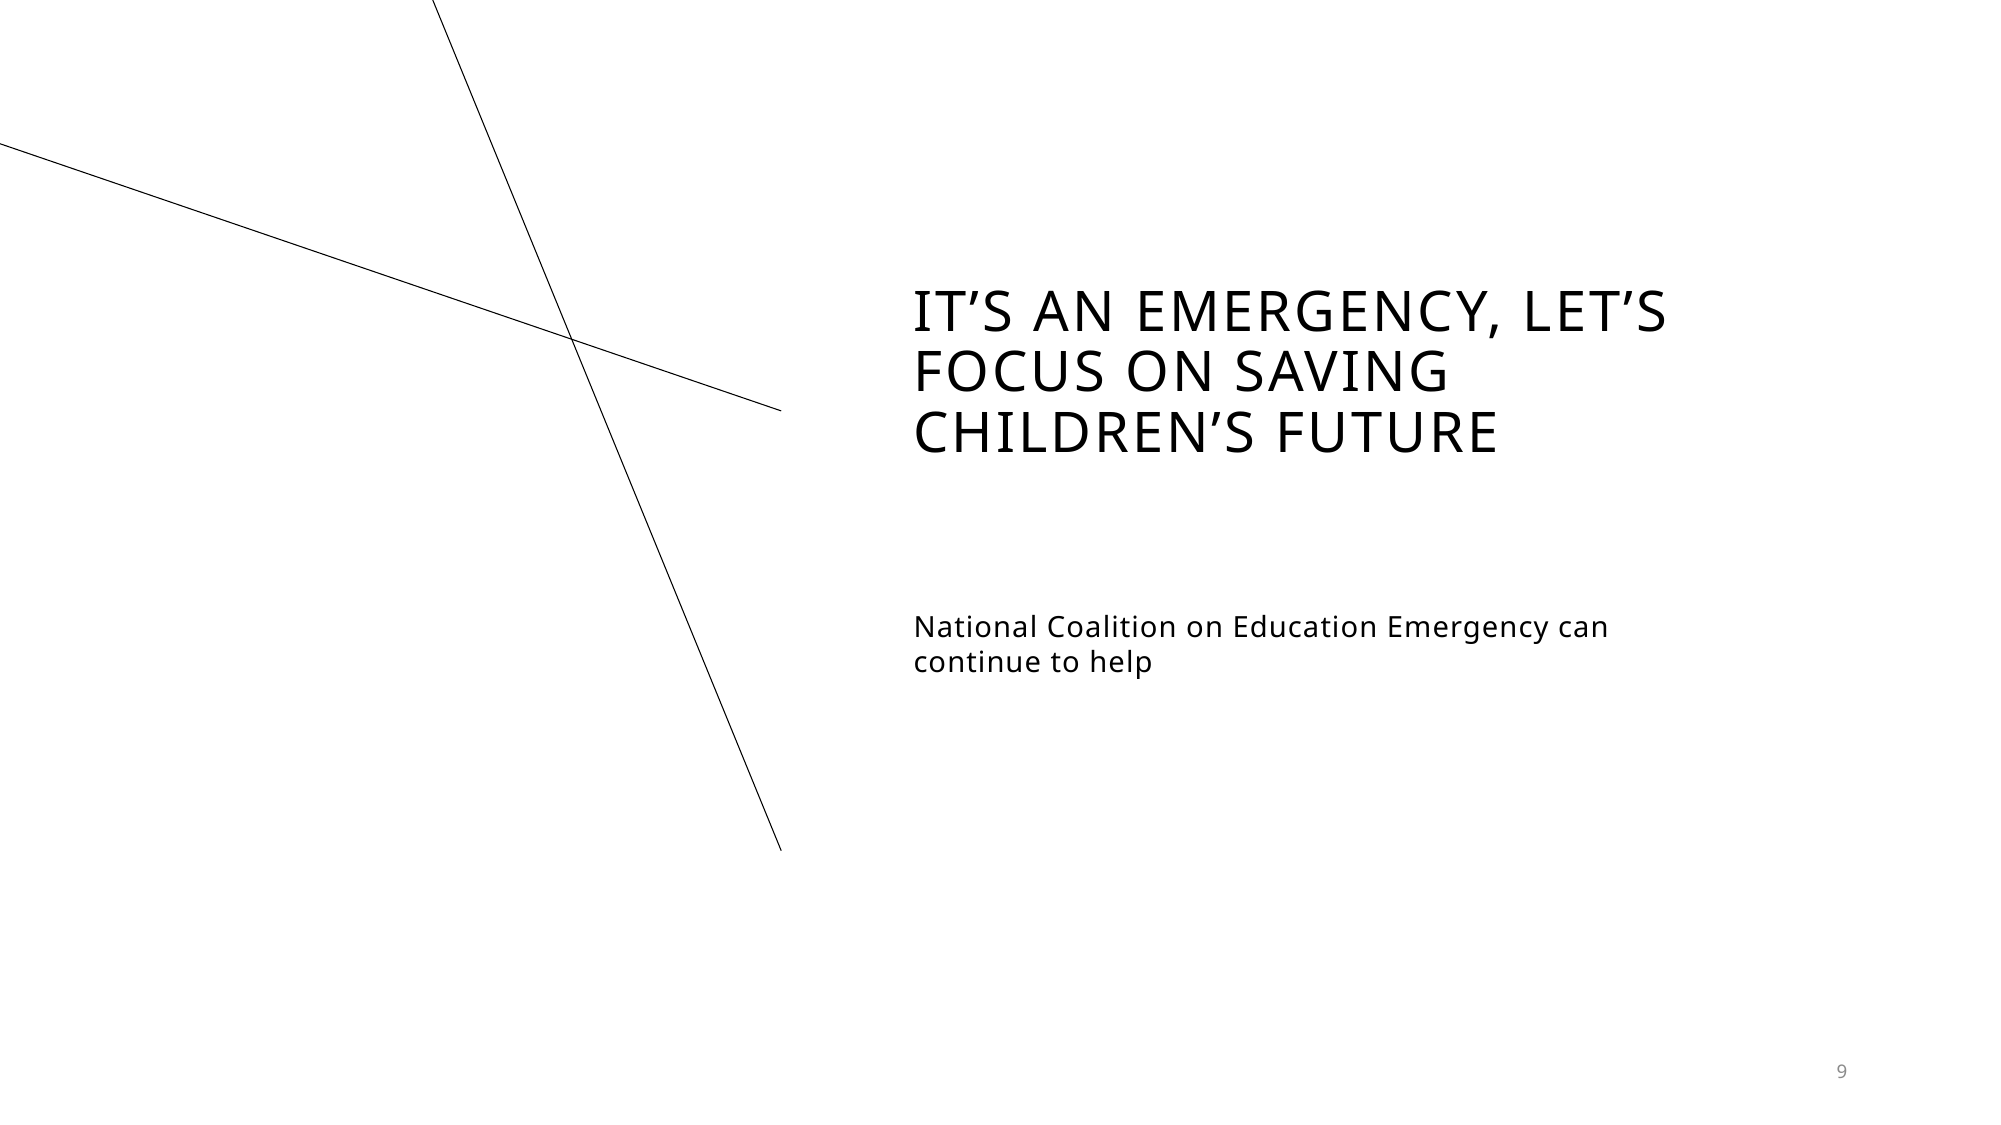

# It’s an emergency, let’s focus on saving children’s future
National Coalition on Education Emergency can continue to help